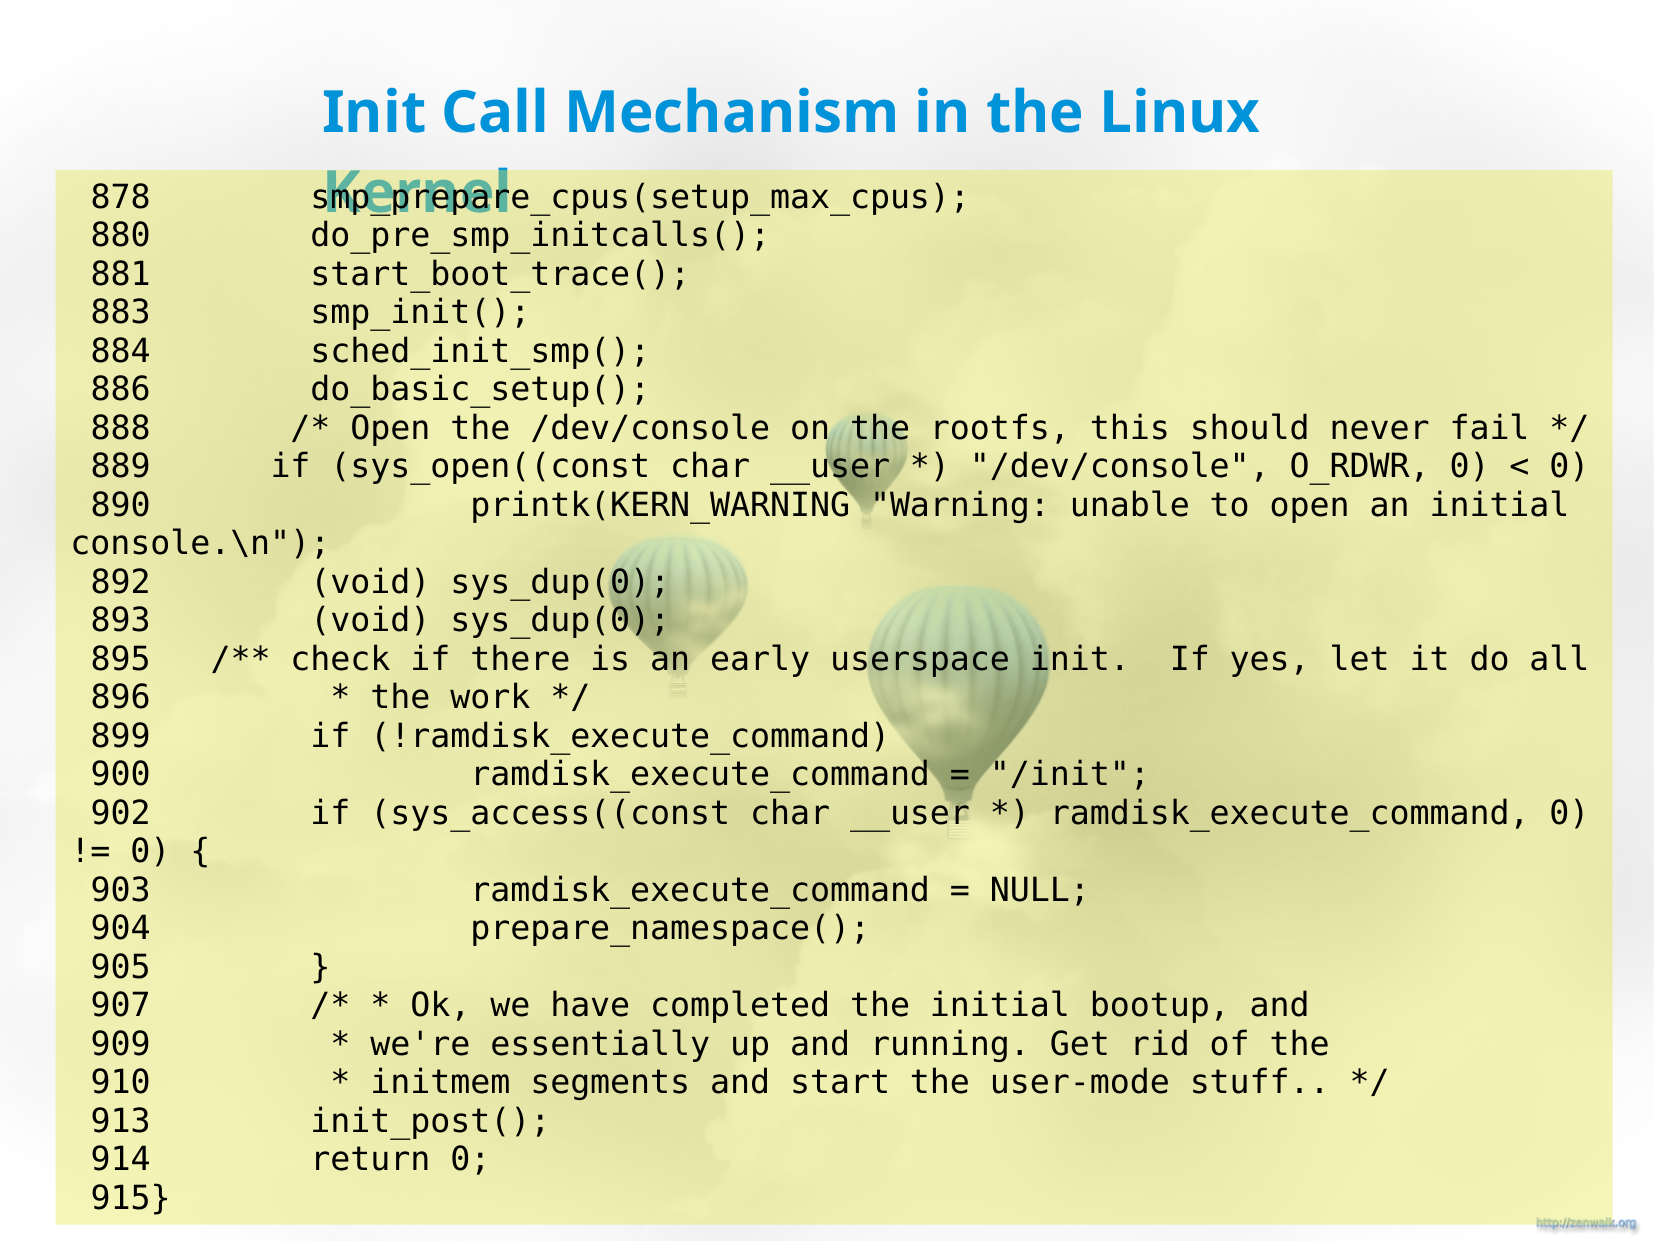

Init Call Mechanism in the Linux Kernel
 878 smp_prepare_cpus(setup_max_cpus);
 880 do_pre_smp_initcalls();
 881 start_boot_trace();
 883 smp_init();
 884 sched_init_smp();
 886 do_basic_setup();
 888 /* Open the /dev/console on the rootfs, this should never fail */
 889 if (sys_open((const char __user *) "/dev/console", O_RDWR, 0) < 0)
 890 printk(KERN_WARNING "Warning: unable to open an initial console.\n");
 892 (void) sys_dup(0);
 893 (void) sys_dup(0);
 895 /** check if there is an early userspace init. If yes, let it do all
 896 * the work */
 899 if (!ramdisk_execute_command)
 900 ramdisk_execute_command = "/init";
 902 if (sys_access((const char __user *) ramdisk_execute_command, 0) != 0) {
 903 ramdisk_execute_command = NULL;
 904 prepare_namespace();
 905 }
 907 /* * Ok, we have completed the initial bootup, and
 909 * we're essentially up and running. Get rid of the
 910 * initmem segments and start the user-mode stuff.. */
 913 init_post();
 914 return 0;
 915}